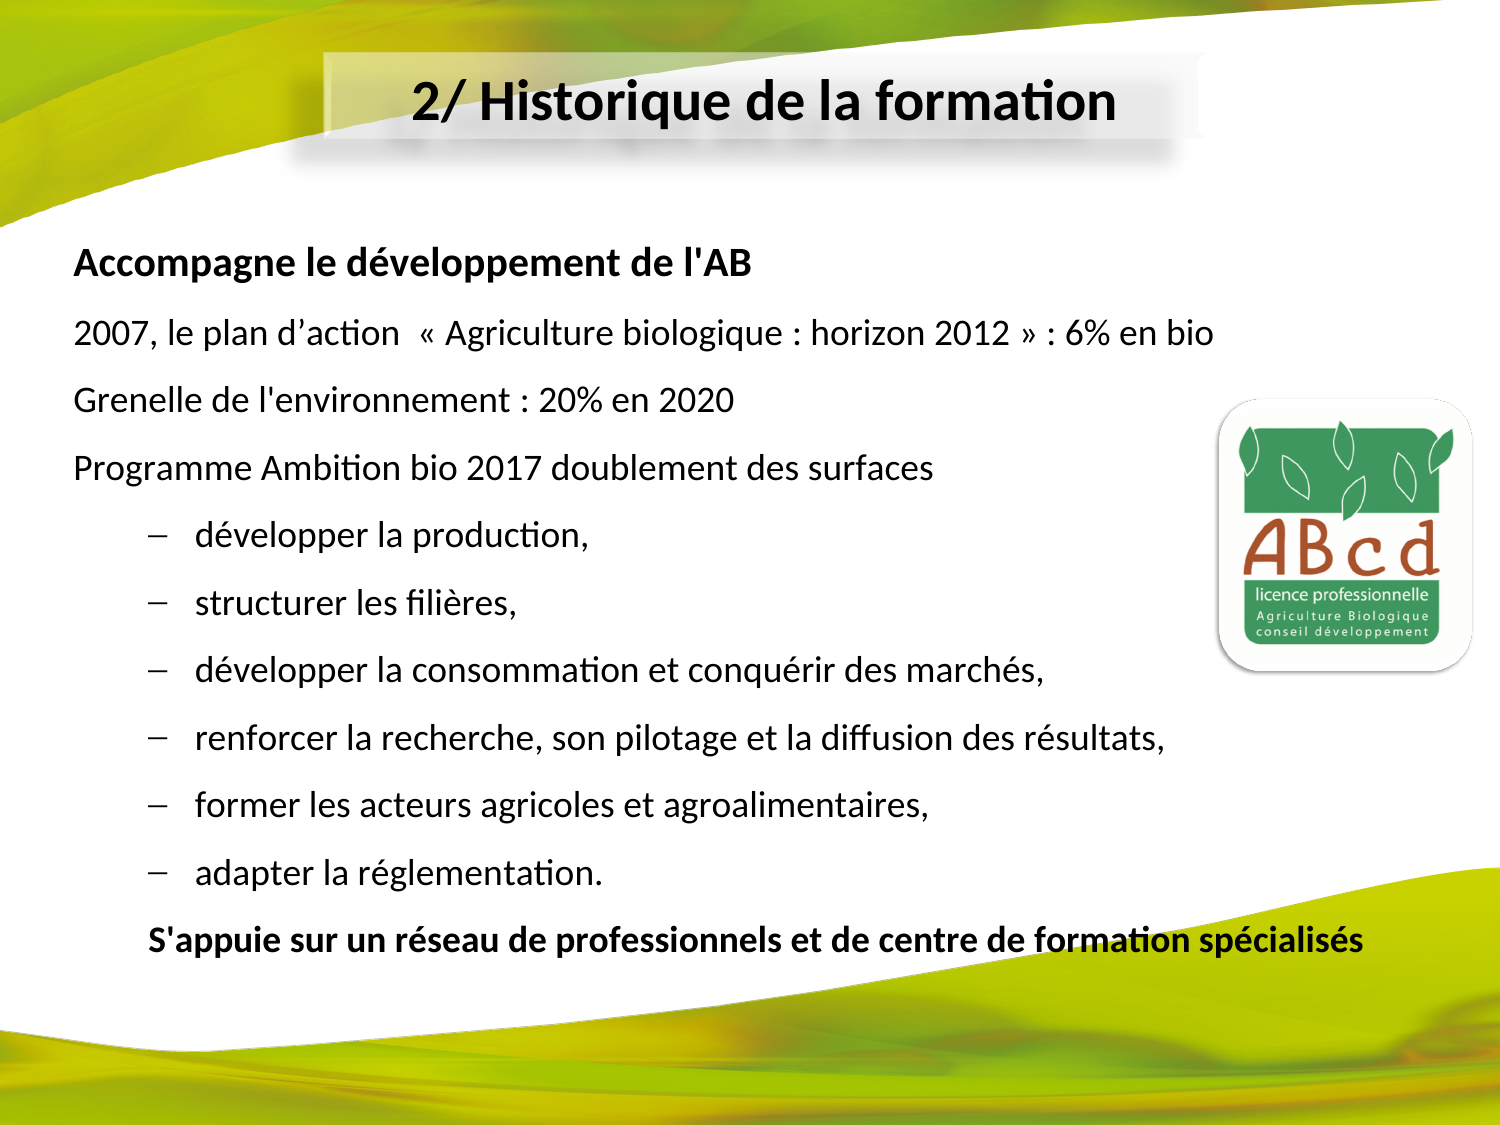

2/ Historique de la formation
Accompagne le développement de l'AB
2007, le plan d’action « Agriculture biologique : horizon 2012 » : 6% en bio
Grenelle de l'environnement : 20% en 2020
Programme Ambition bio 2017 doublement des surfaces
développer la production,
structurer les filières,
développer la consommation et conquérir des marchés,
renforcer la recherche, son pilotage et la diffusion des résultats,
former les acteurs agricoles et agroalimentaires,
adapter la réglementation.
S'appuie sur un réseau de professionnels et de centre de formation spécialisés